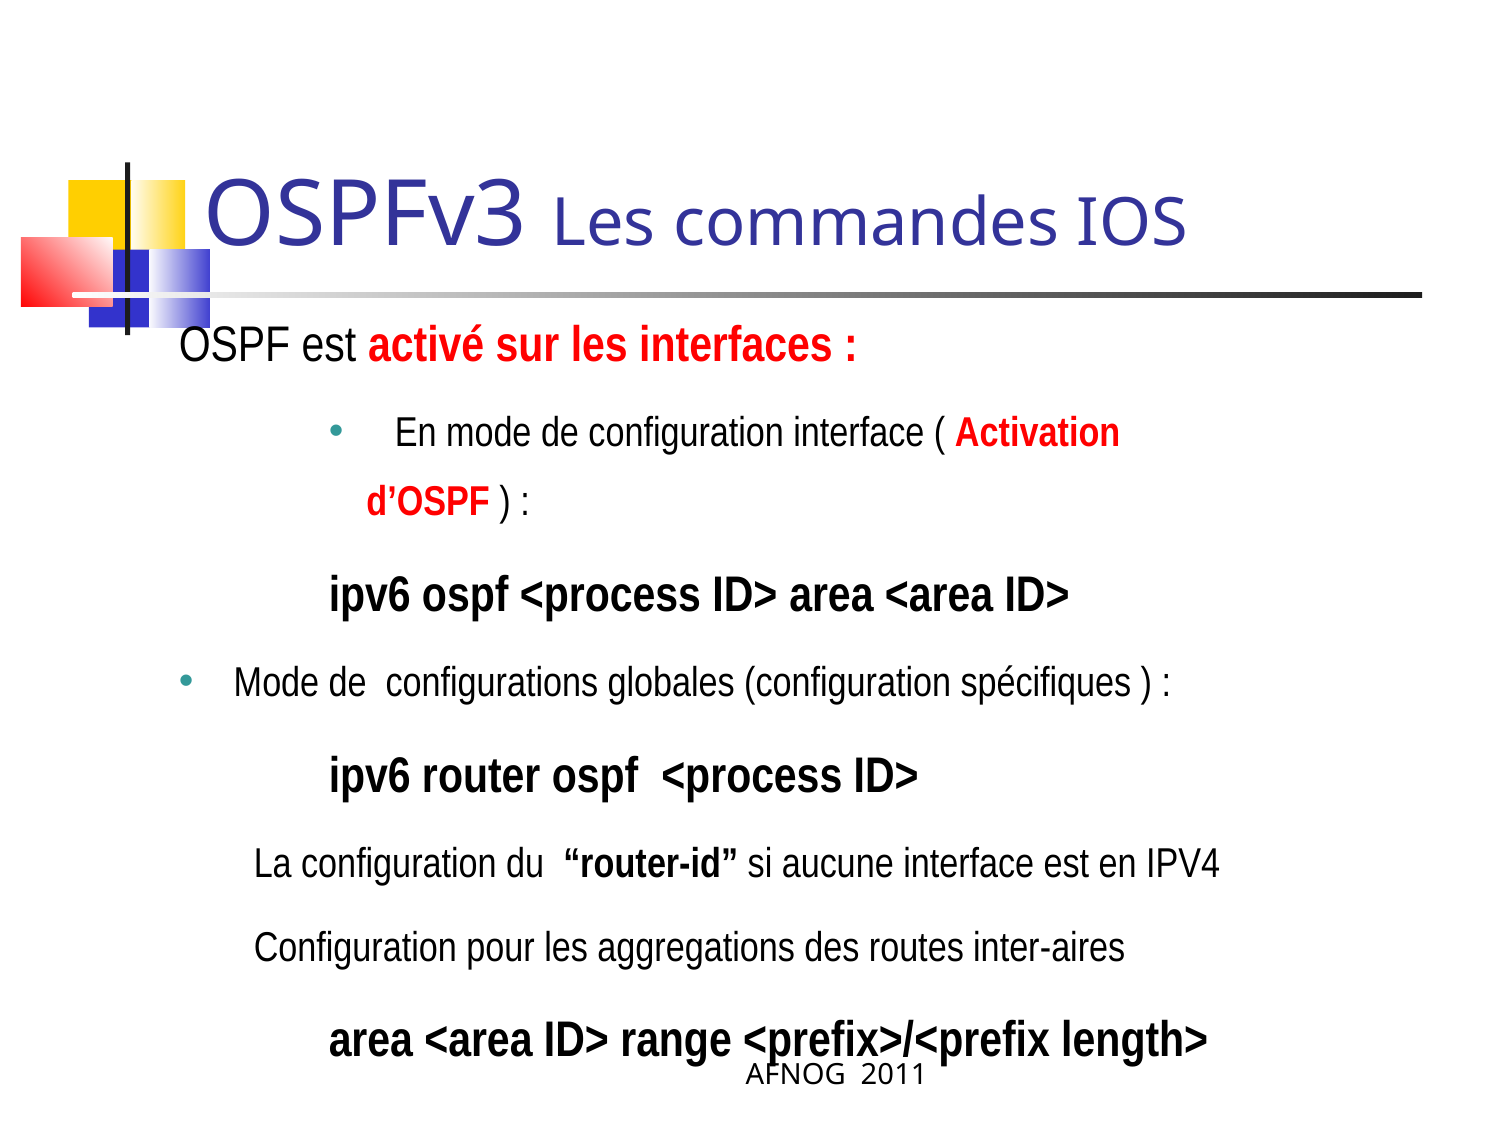

# OSPFv3 Les commandes IOS
OSPF est activé sur les interfaces :
 En mode de configuration interface ( Activation d’OSPF ) :
ipv6 ospf <process ID> area <area ID>
Mode de configurations globales (configuration spécifiques ) :
ipv6 router ospf <process ID>
La configuration du “router-id” si aucune interface est en IPV4
Configuration pour les aggregations des routes inter-aires
area <area ID> range <prefix>/<prefix length>
AFNOG 2011